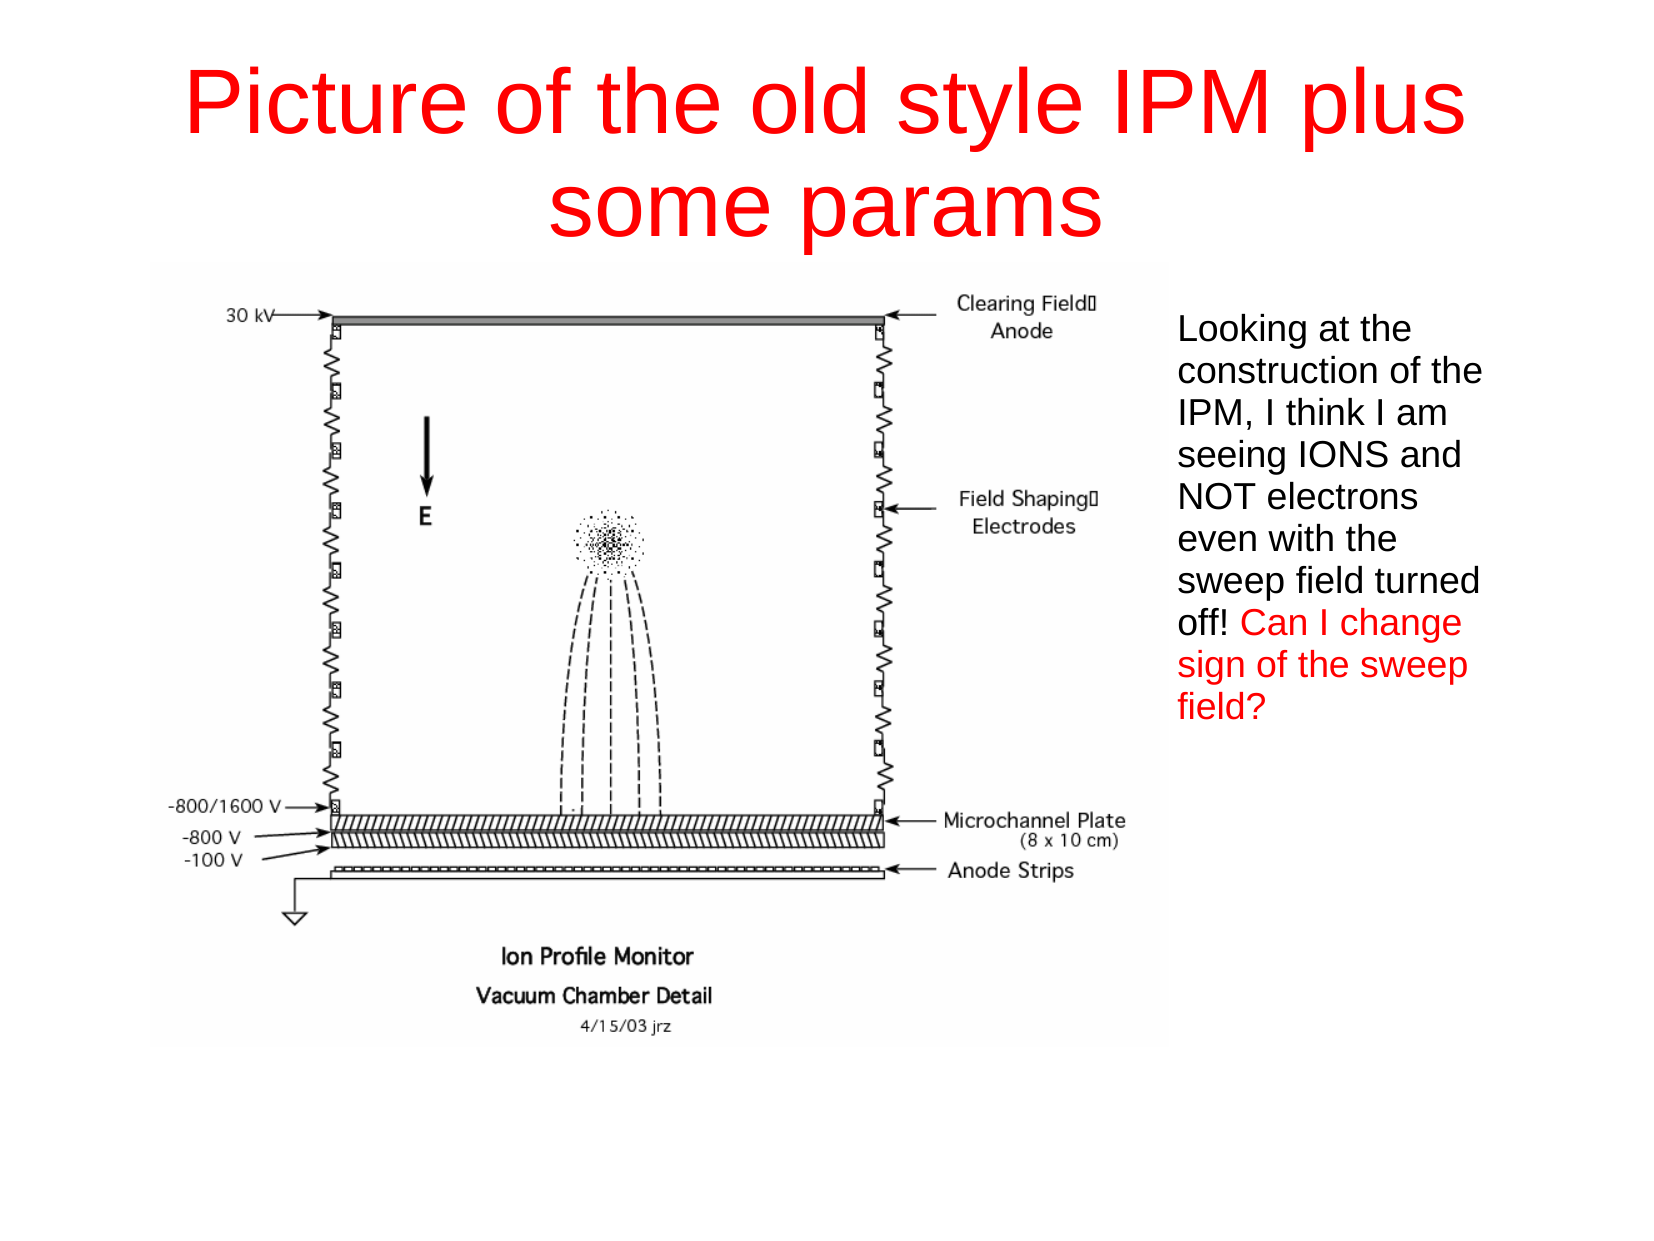

# Picture of the old style IPM plus some params
Looking at the construction of the IPM, I think I am seeing IONS and NOT electrons even with the sweep field turned off! Can I change sign of the sweep field?